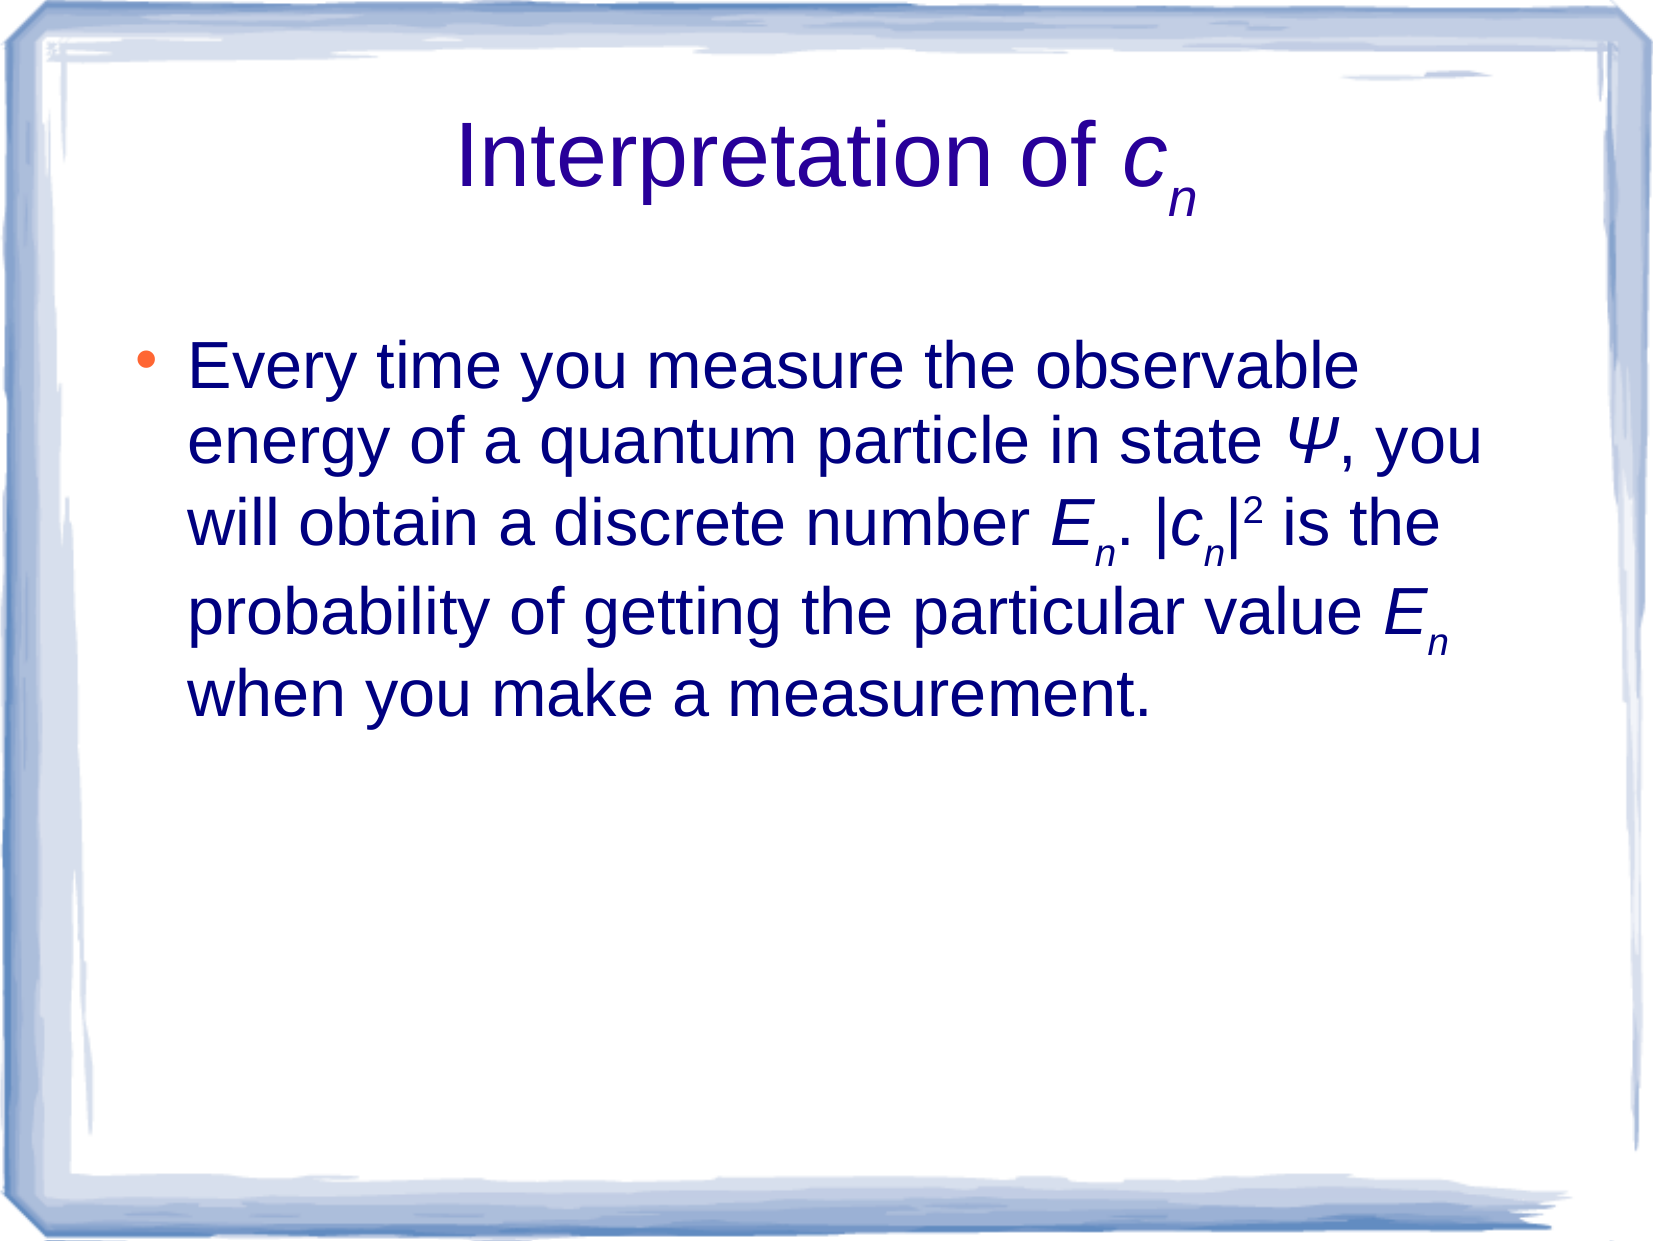

# Interpretation of cn
Every time you measure the observable energy of a quantum particle in state Ψ, you will obtain a discrete number En. |cn|2 is the probability of getting the particular value En when you make a measurement.